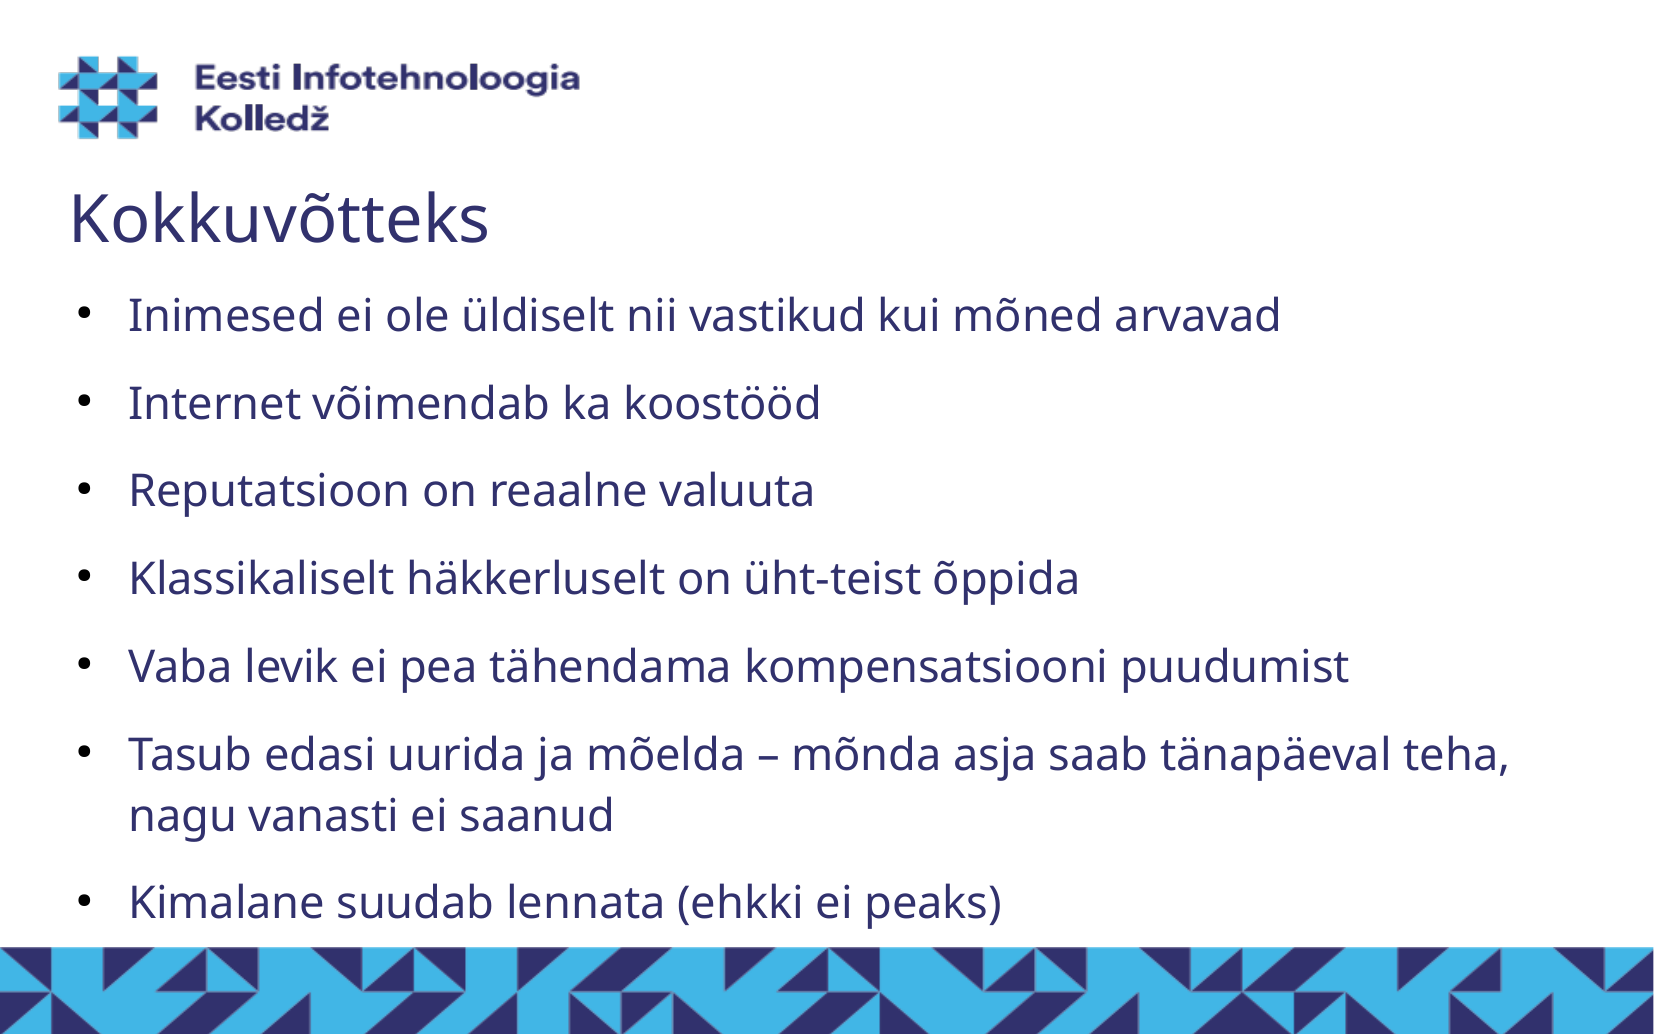

# Kokkuvõtteks
Inimesed ei ole üldiselt nii vastikud kui mõned arvavad
Internet võimendab ka koostööd
Reputatsioon on reaalne valuuta
Klassikaliselt häkkerluselt on üht-teist õppida
Vaba levik ei pea tähendama kompensatsiooni puudumist
Tasub edasi uurida ja mõelda – mõnda asja saab tänapäeval teha, nagu vanasti ei saanud
Kimalane suudab lennata (ehkki ei peaks)